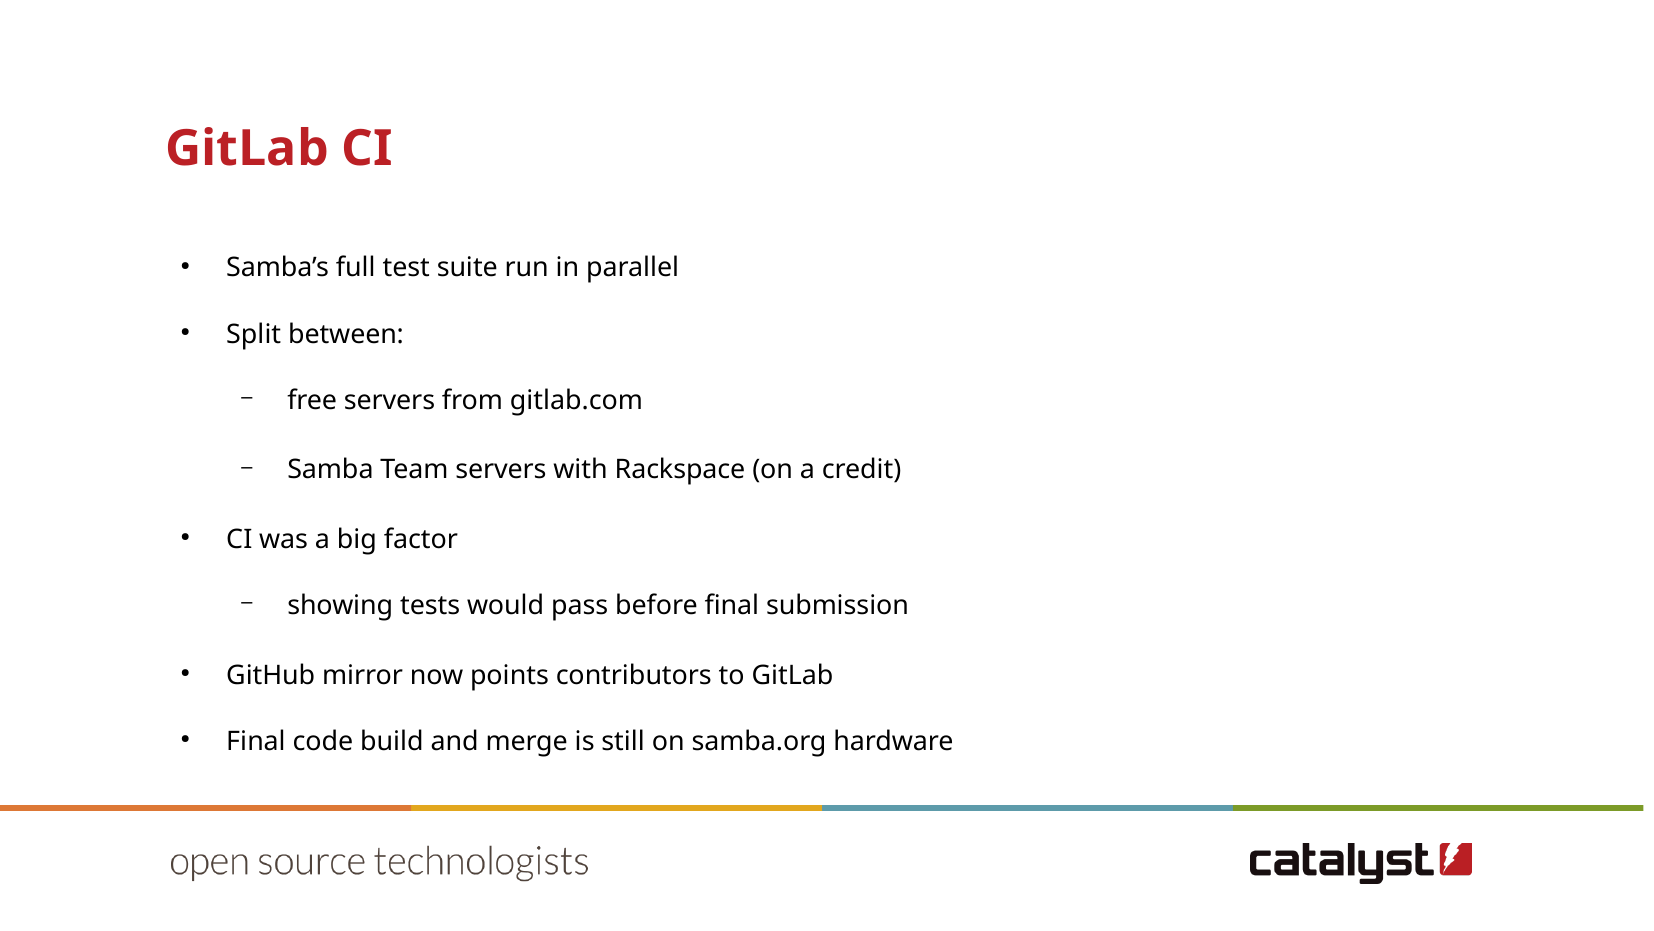

# GitLab CI
Samba’s full test suite run in parallel
Split between:
free servers from gitlab.com
Samba Team servers with Rackspace (on a credit)
CI was a big factor
showing tests would pass before final submission
GitHub mirror now points contributors to GitLab
Final code build and merge is still on samba.org hardware